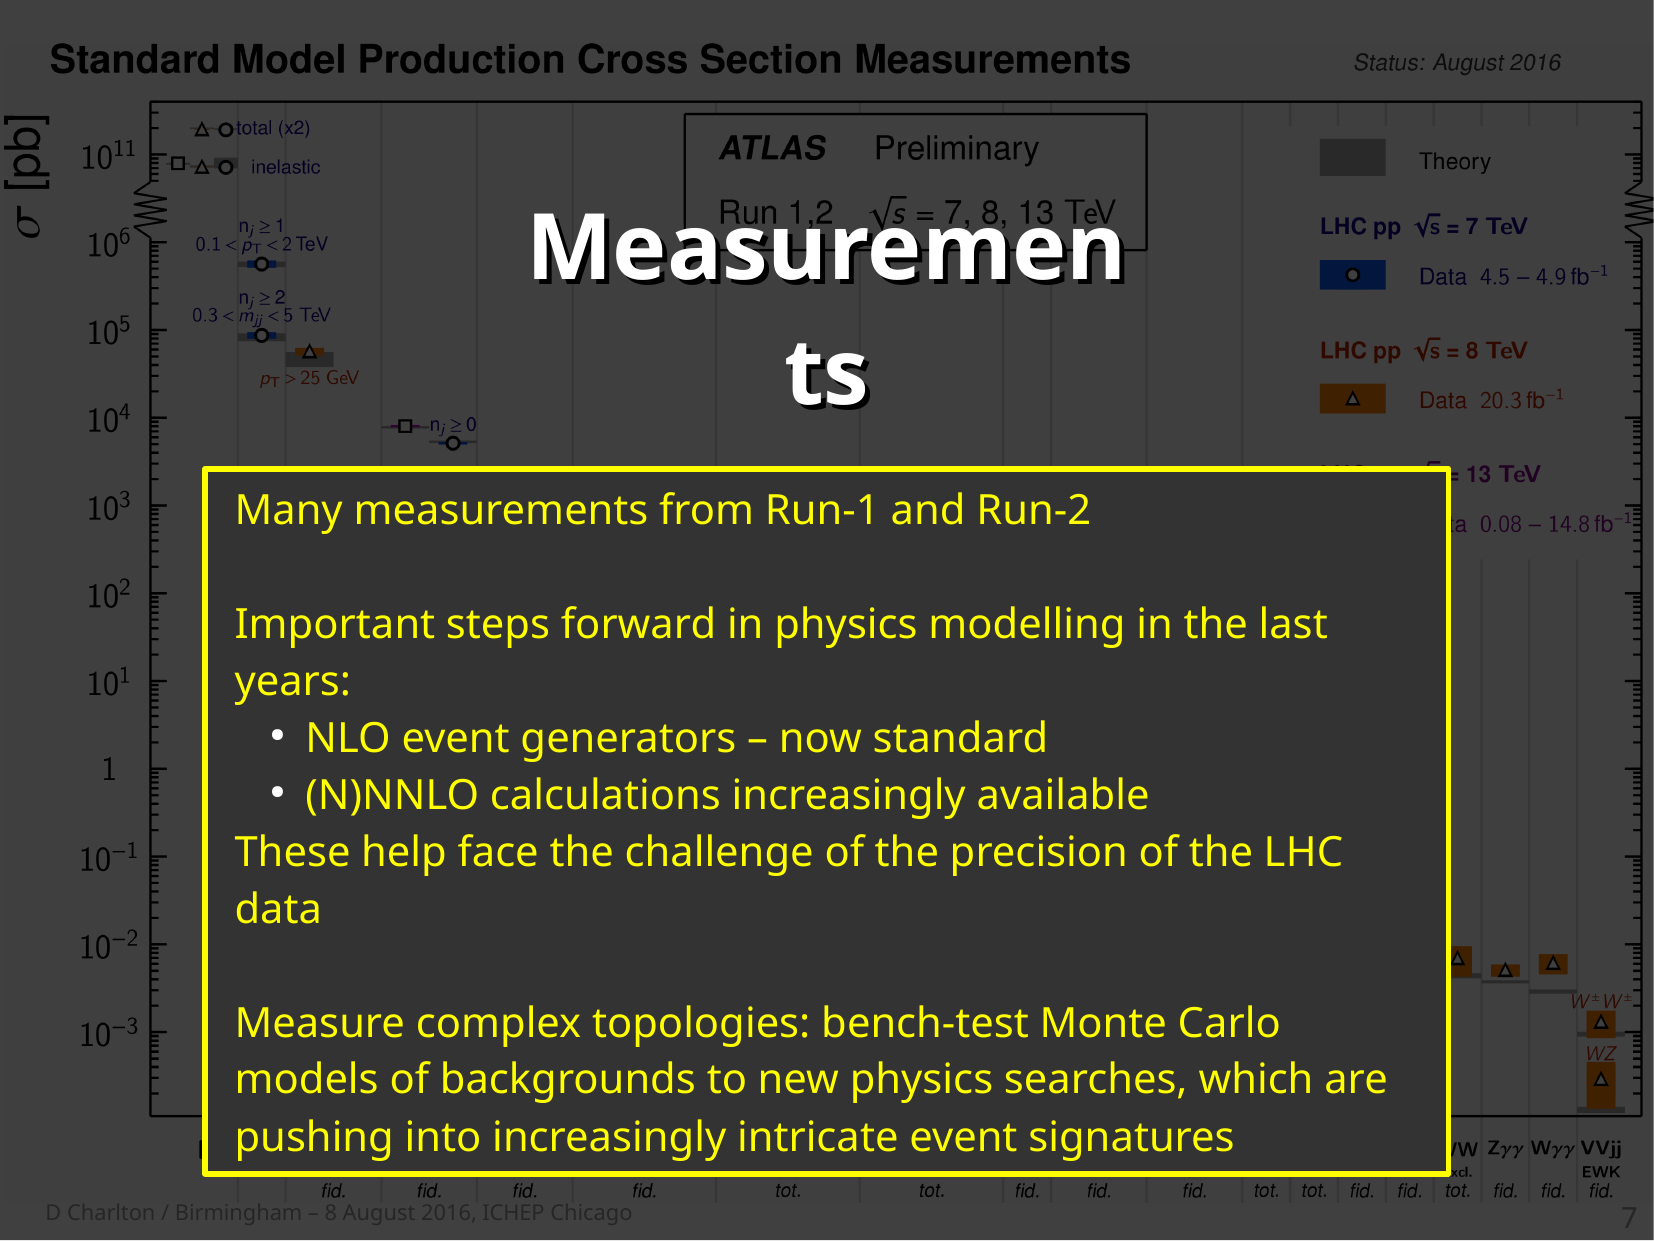

Measurements
Many measurements from Run-1 and Run-2
Important steps forward in physics modelling in the last years:
NLO event generators – now standard
(N)NNLO calculations increasingly available
These help face the challenge of the precision of the LHC data
Measure complex topologies: bench-test Monte Carlo models of backgrounds to new physics searches, which are pushing into increasingly intricate event signatures